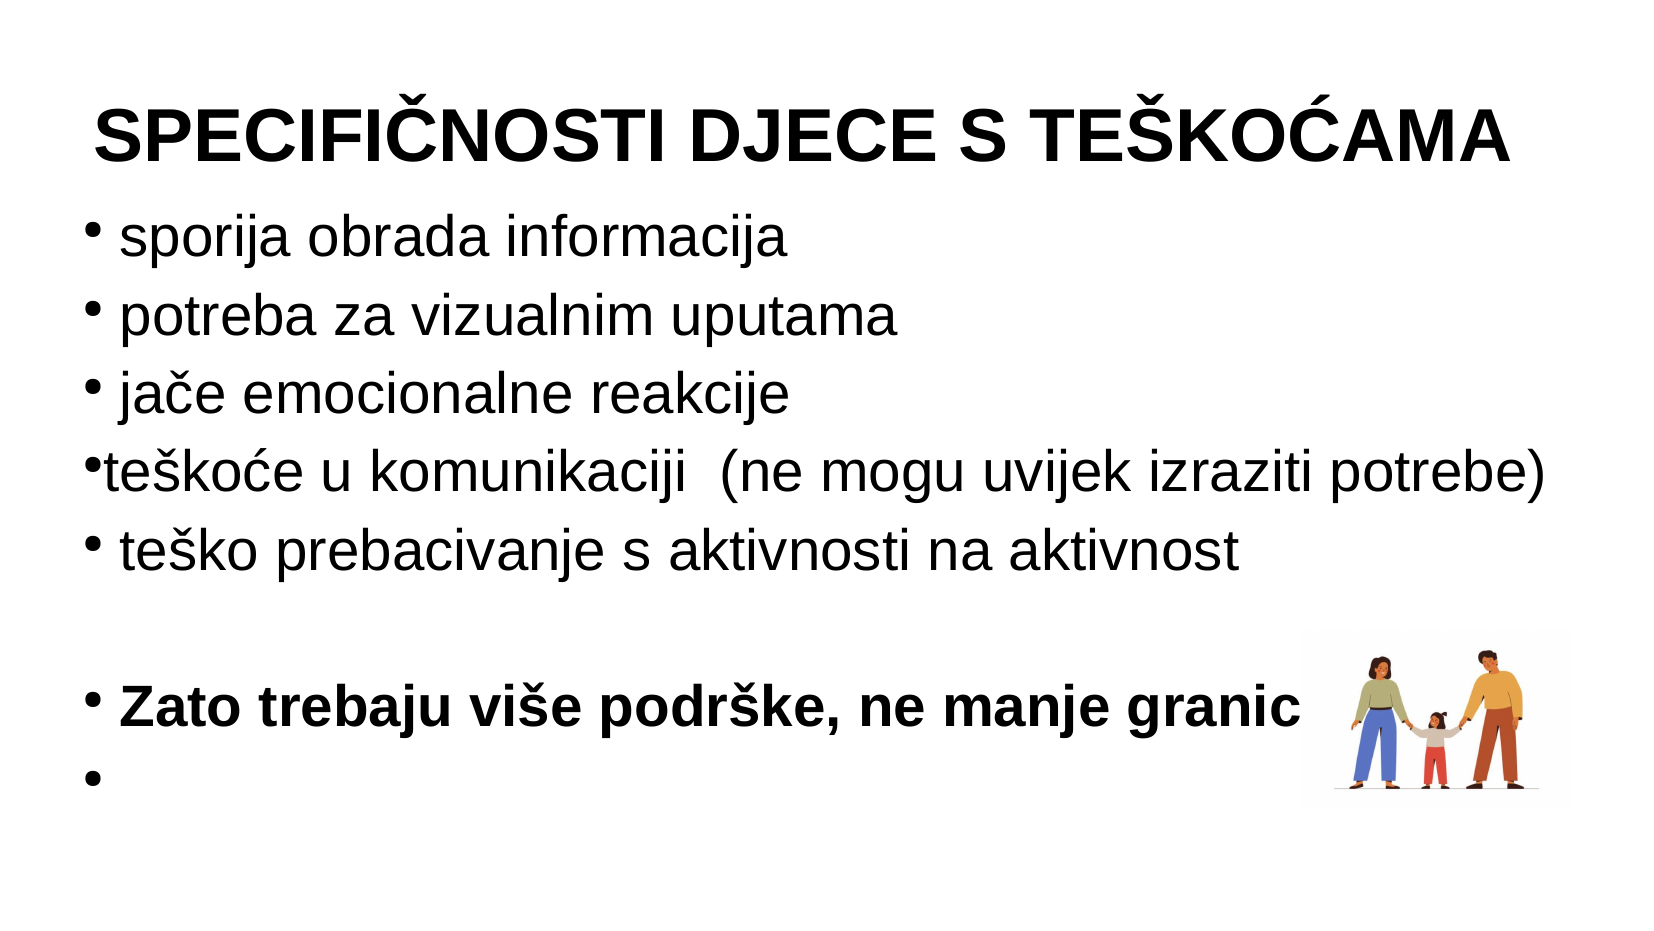

# SPECIFIČNOSTI DJECE S TEŠKOĆAMA
 sporija obrada informacija
 potreba za vizualnim uputama
 jače emocionalne reakcije
teškoće u komunikaciji (ne mogu uvijek izraziti potrebe)
 teško prebacivanje s aktivnosti na aktivnost
 Zato trebaju više podrške, ne manje granica!